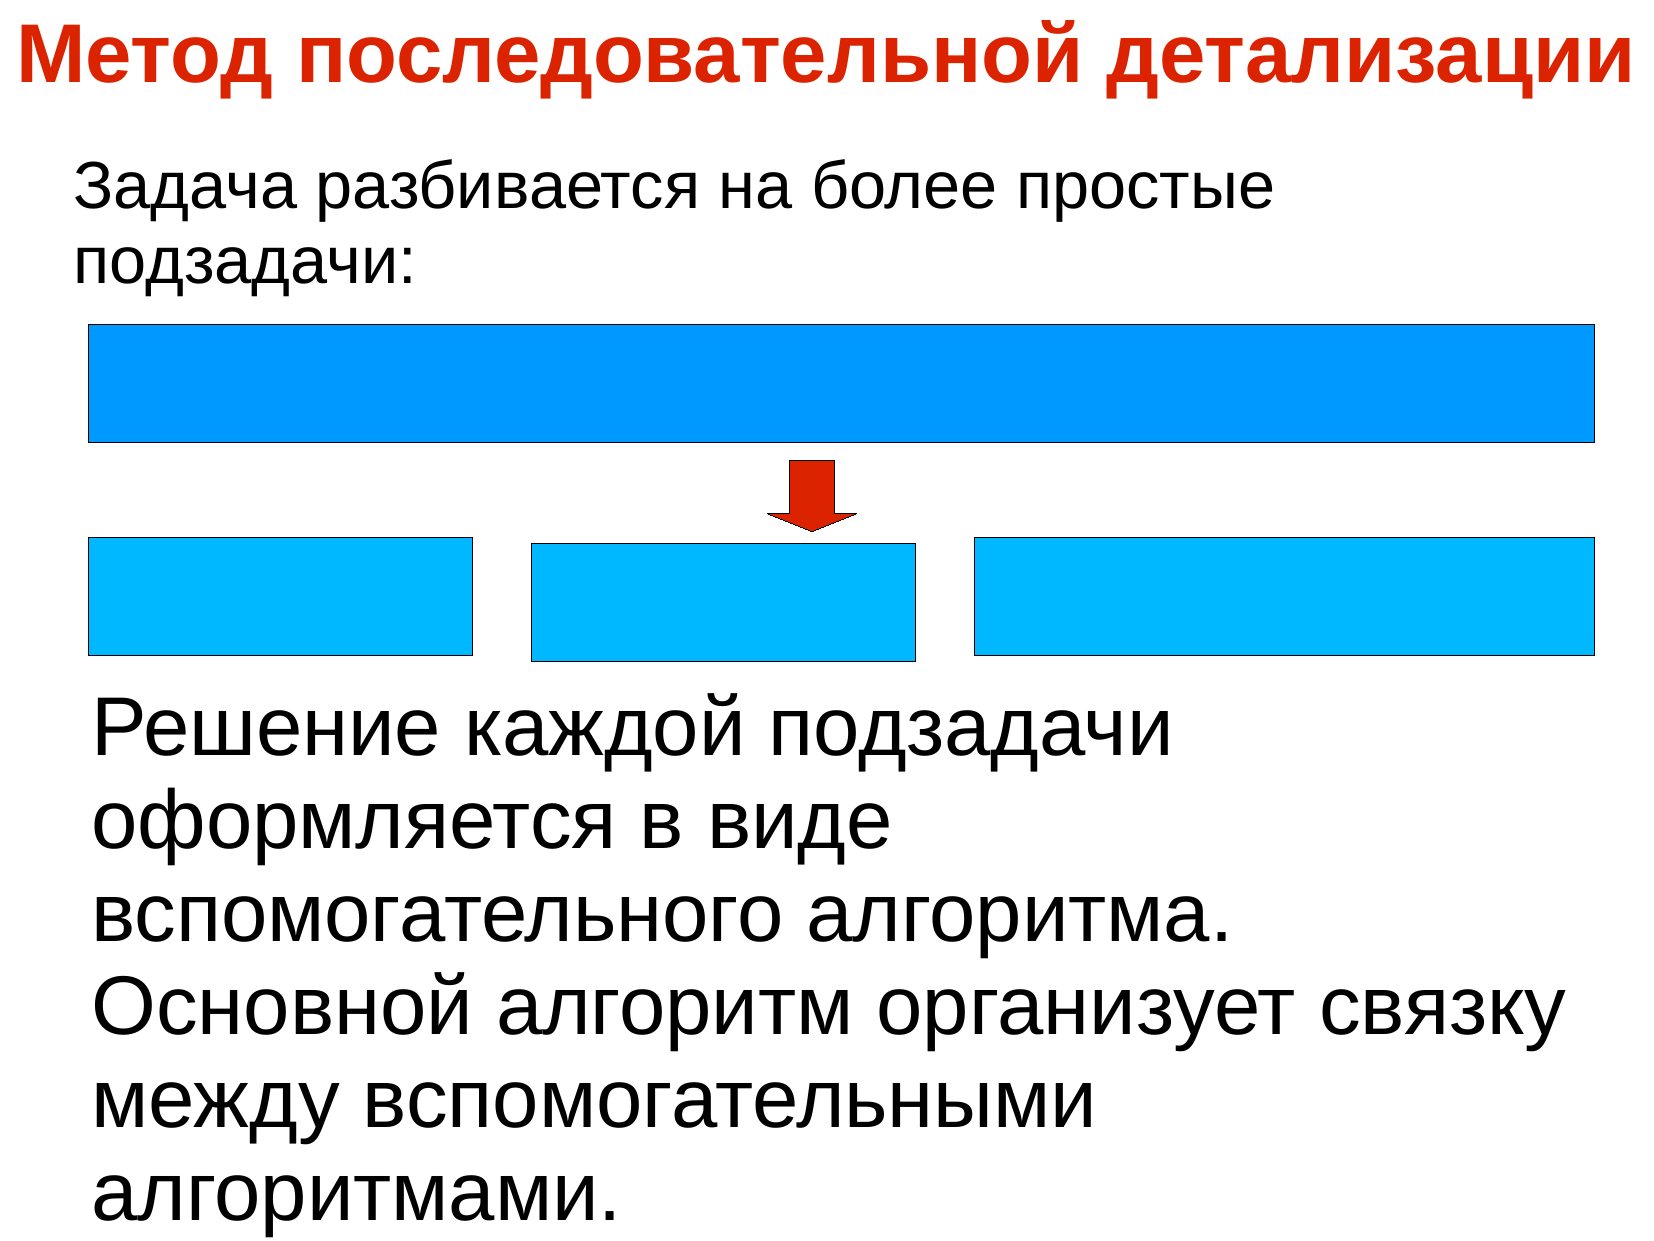

Метод последовательной детализации
Задача разбивается на более простые подзадачи:
Решение каждой подзадачи
оформляется в виде вспомогательного алгоритма.
Основной алгоритм организует связку
между вспомогательными алгоритмами.